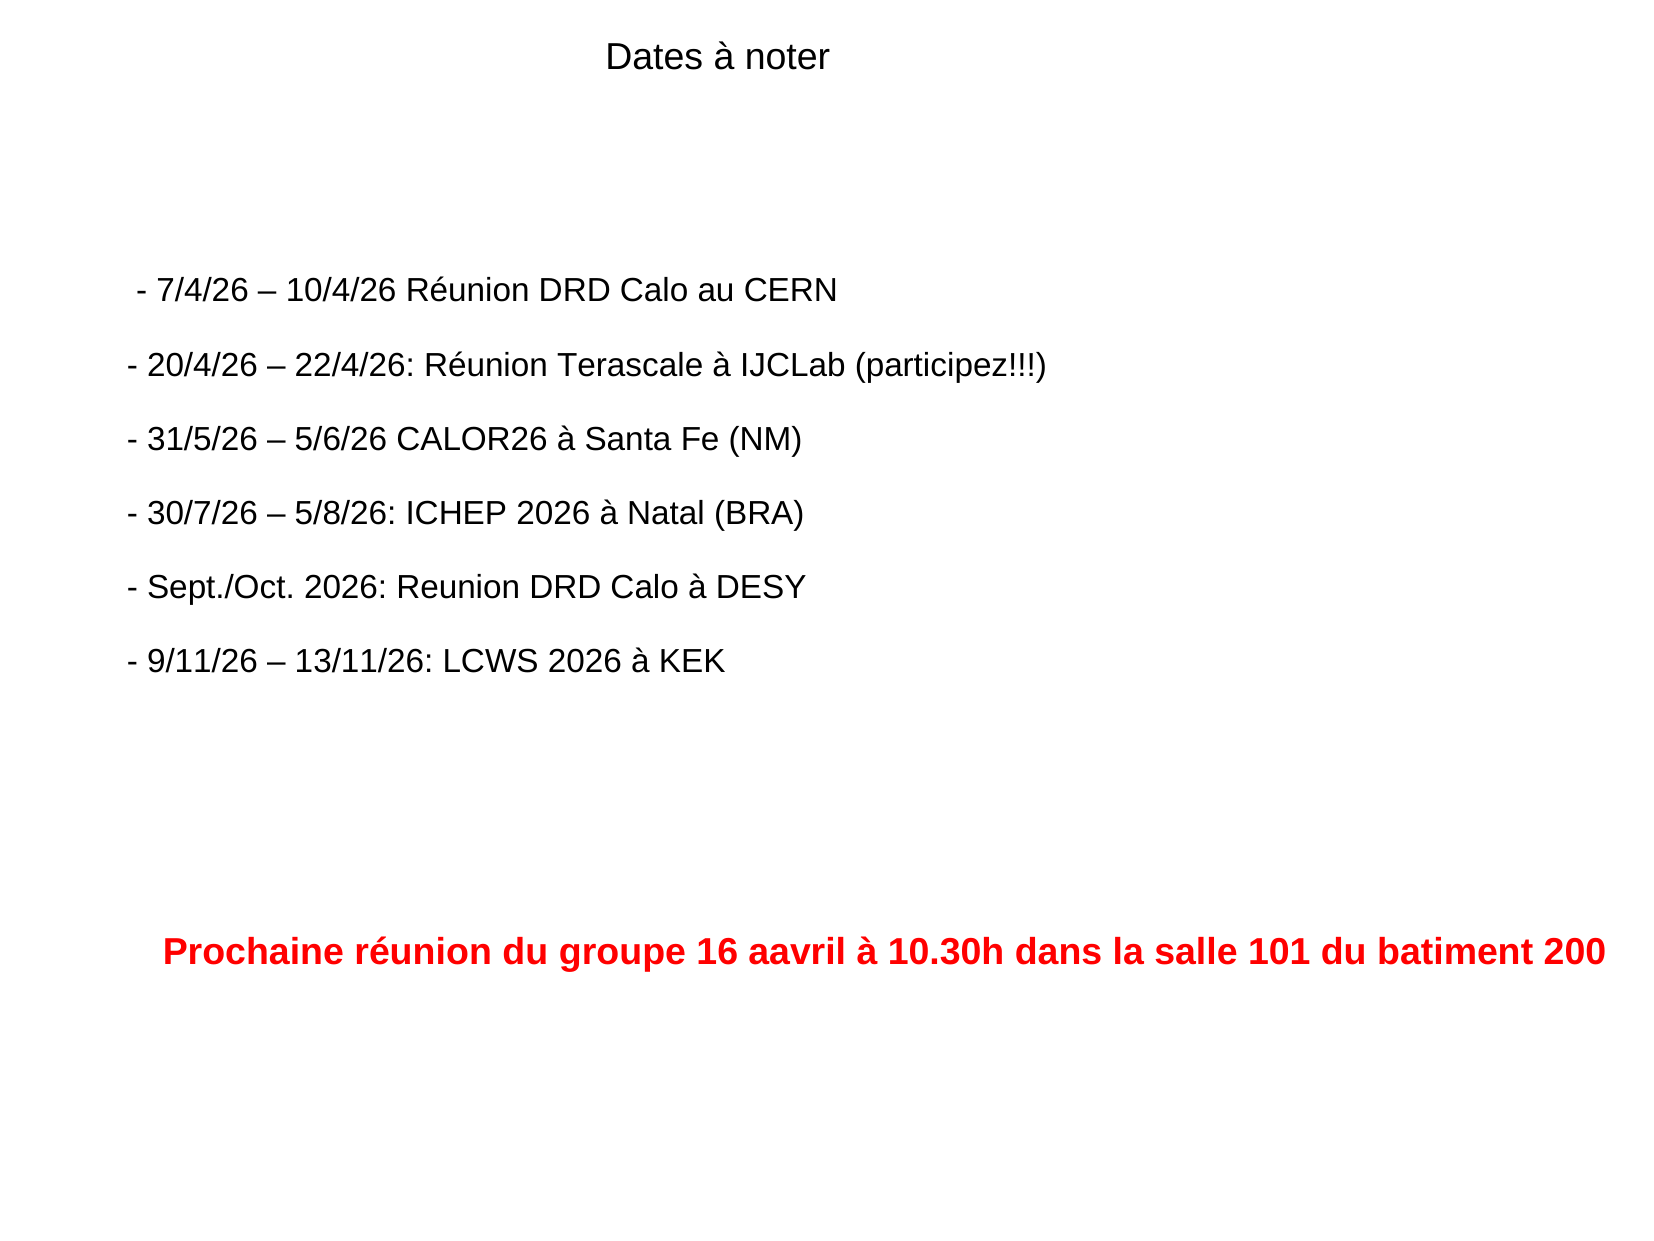

Dates à noter
 - 7/4/26 – 10/4/26 Réunion DRD Calo au CERN
- 20/4/26 – 22/4/26: Réunion Terascale à IJCLab (participez!!!)
- 31/5/26 – 5/6/26 CALOR26 à Santa Fe (NM)
- 30/7/26 – 5/8/26: ICHEP 2026 à Natal (BRA)
- Sept./Oct. 2026: Reunion DRD Calo à DESY
- 9/11/26 – 13/11/26: LCWS 2026 à KEK
Prochaine réunion du groupe 16 aavril à 10.30h dans la salle 101 du batiment 200